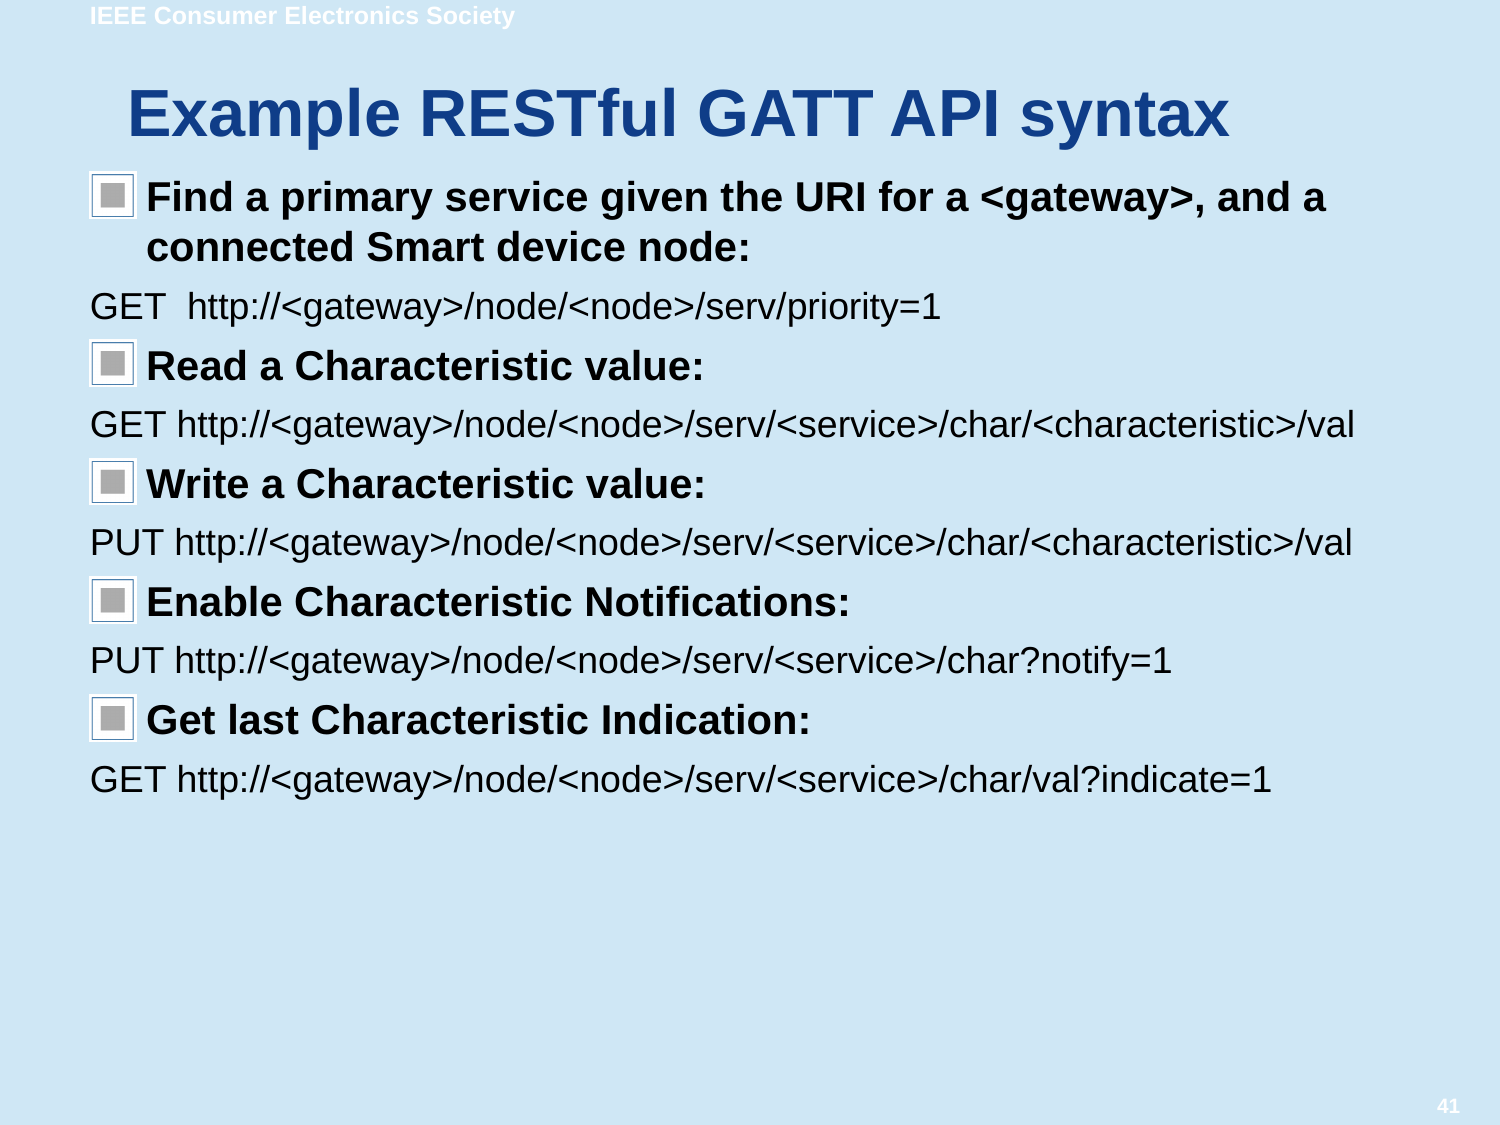

# Example RESTful GATT API syntax
Find a primary service given the URI for a <gateway>, and a connected Smart device node:
GET http://<gateway>/node/<node>/serv/priority=1
Read a Characteristic value:
GET http://<gateway>/node/<node>/serv/<service>/char/<characteristic>/val
Write a Characteristic value:
PUT http://<gateway>/node/<node>/serv/<service>/char/<characteristic>/val
Enable Characteristic Notifications:
PUT http://<gateway>/node/<node>/serv/<service>/char?notify=1
Get last Characteristic Indication:
GET http://<gateway>/node/<node>/serv/<service>/char/val?indicate=1